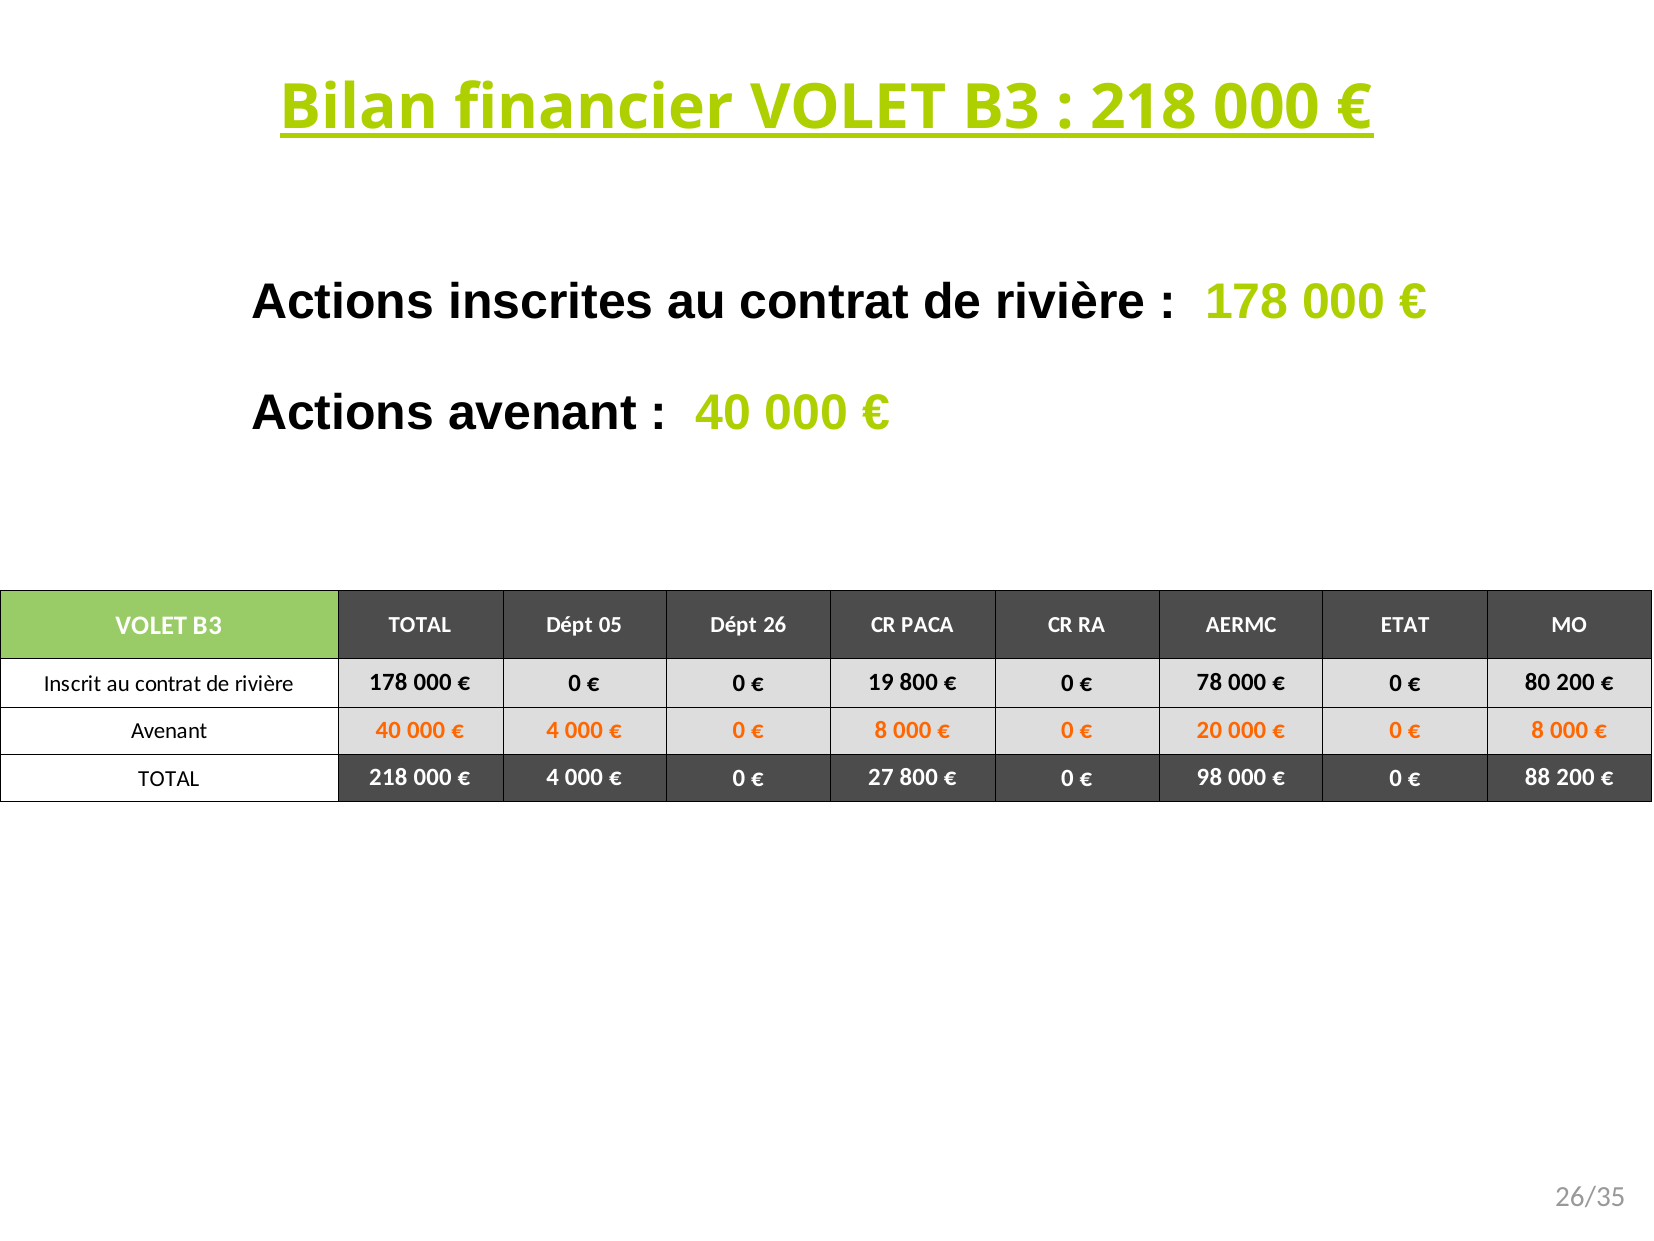

Bilan financier VOLET B3 : 218 000 €
Actions inscrites au contrat de rivière : 178 000 €
Actions avenant : 40 000 €